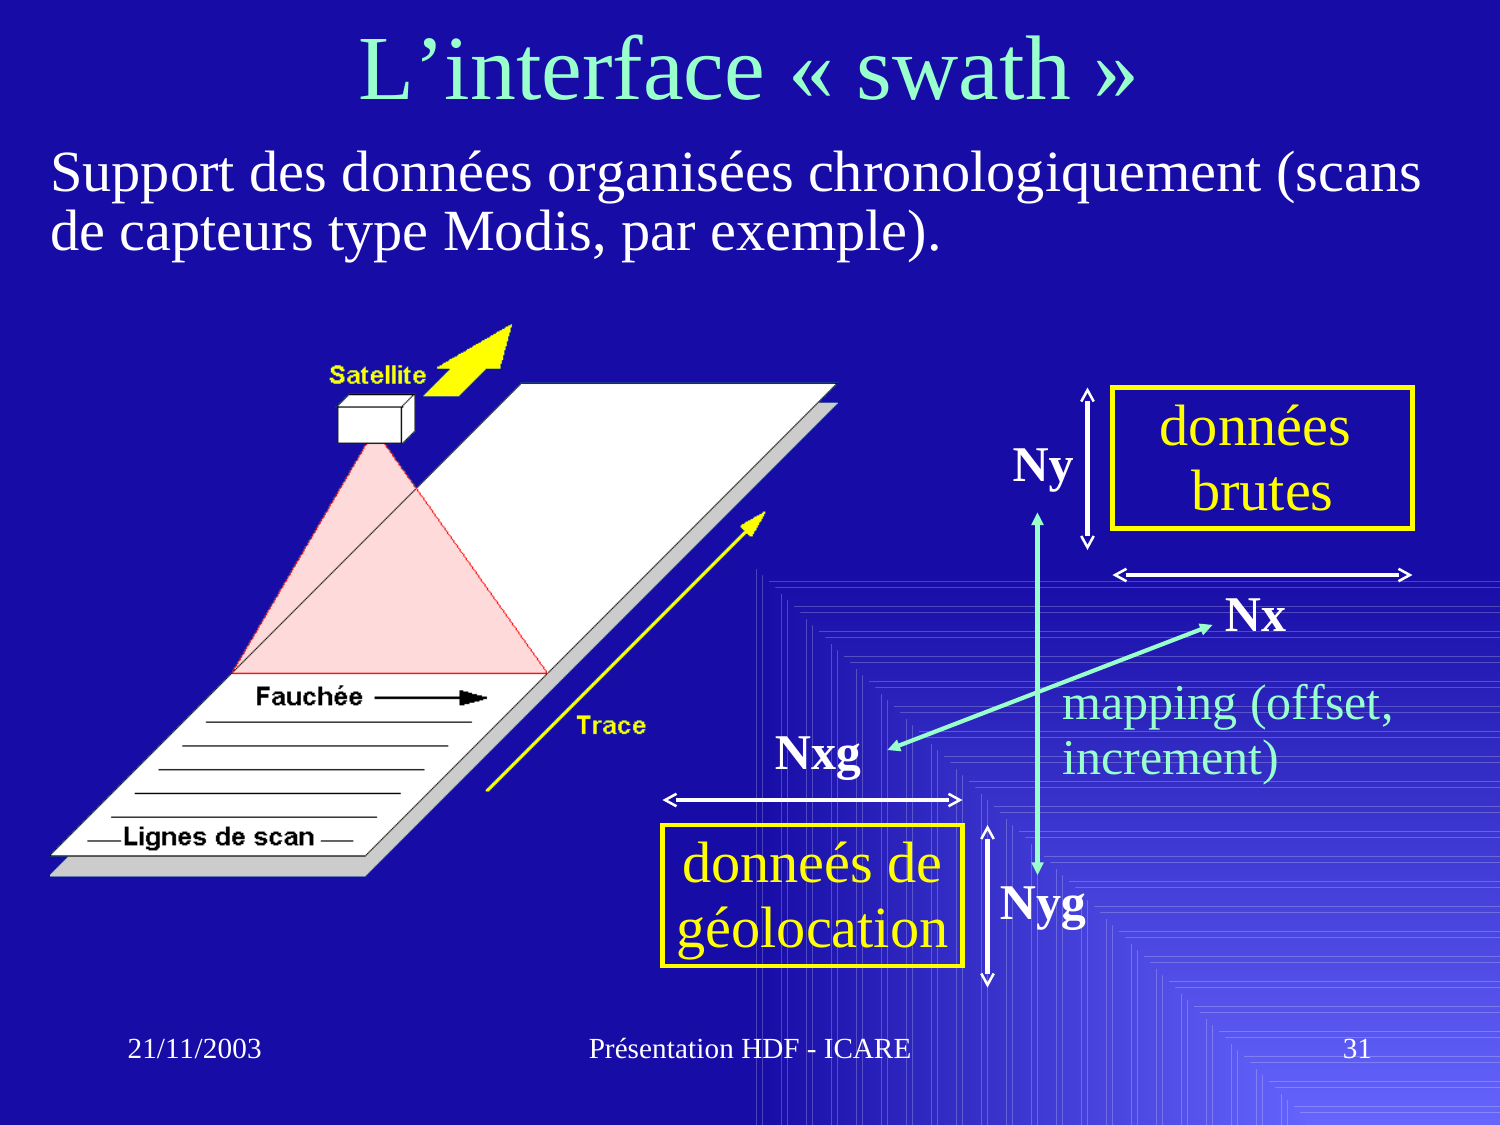

# L’interface « swath »
Support des données organisées chronologiquement (scans
de capteurs type Modis, par exemple).
données
brutes
Ny
Nx
mapping (offset, increment)
Nxg
donneés de
géolocation
Nyg
21/11/2003
Présentation HDF - ICARE
31